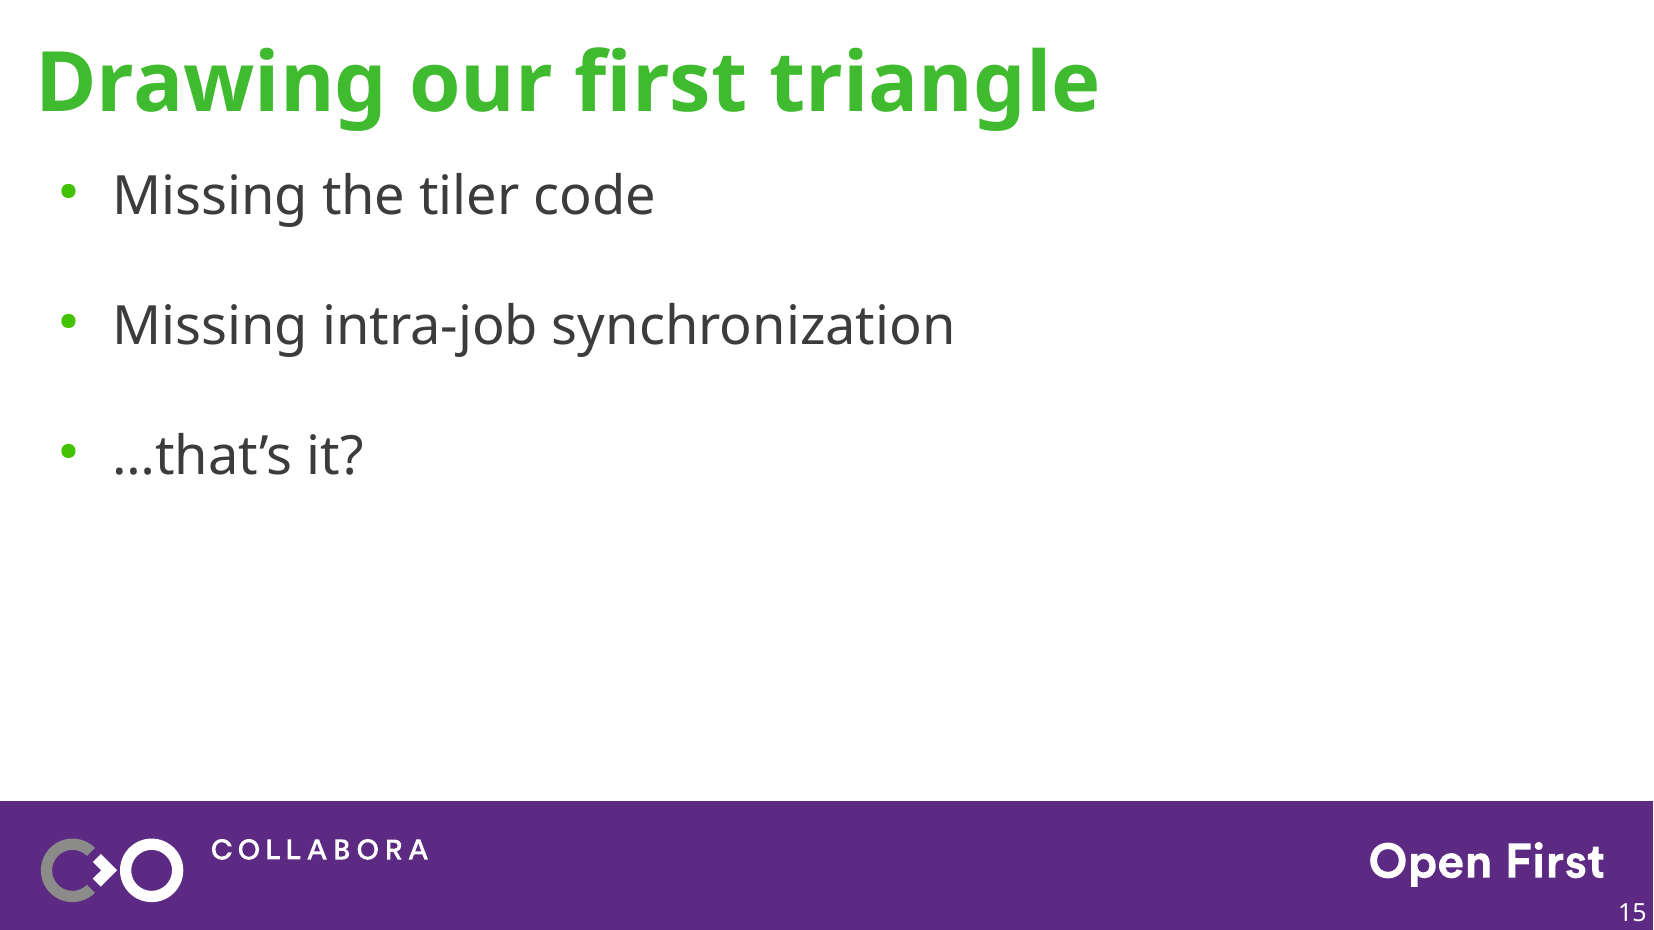

# Drawing our first triangle
Missing the tiler code
Missing intra-job synchronization
…that’s it?